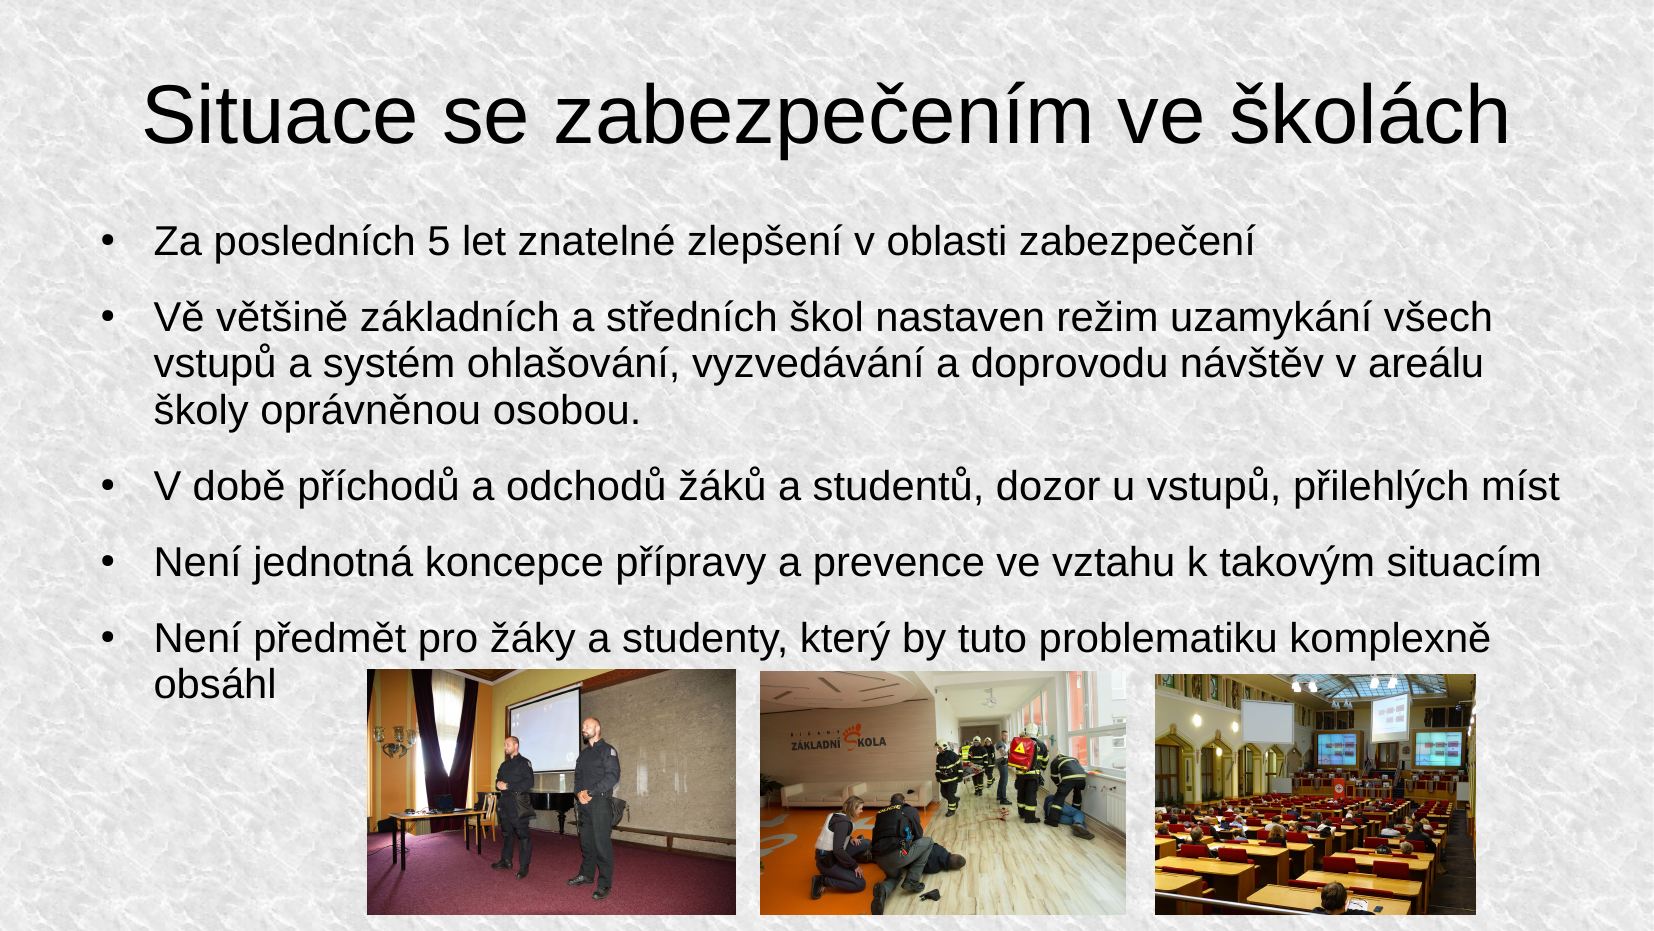

# Situace se zabezpečením ve školách
Za posledních 5 let znatelné zlepšení v oblasti zabezpečení
Vě většině základních a středních škol nastaven režim uzamykání všech vstupů a systém ohlašování, vyzvedávání a doprovodu návštěv v areálu školy oprávněnou osobou.
V době příchodů a odchodů žáků a studentů, dozor u vstupů, přilehlých míst
Není jednotná koncepce přípravy a prevence ve vztahu k takovým situacím
Není předmět pro žáky a studenty, který by tuto problematiku komplexně obsáhl